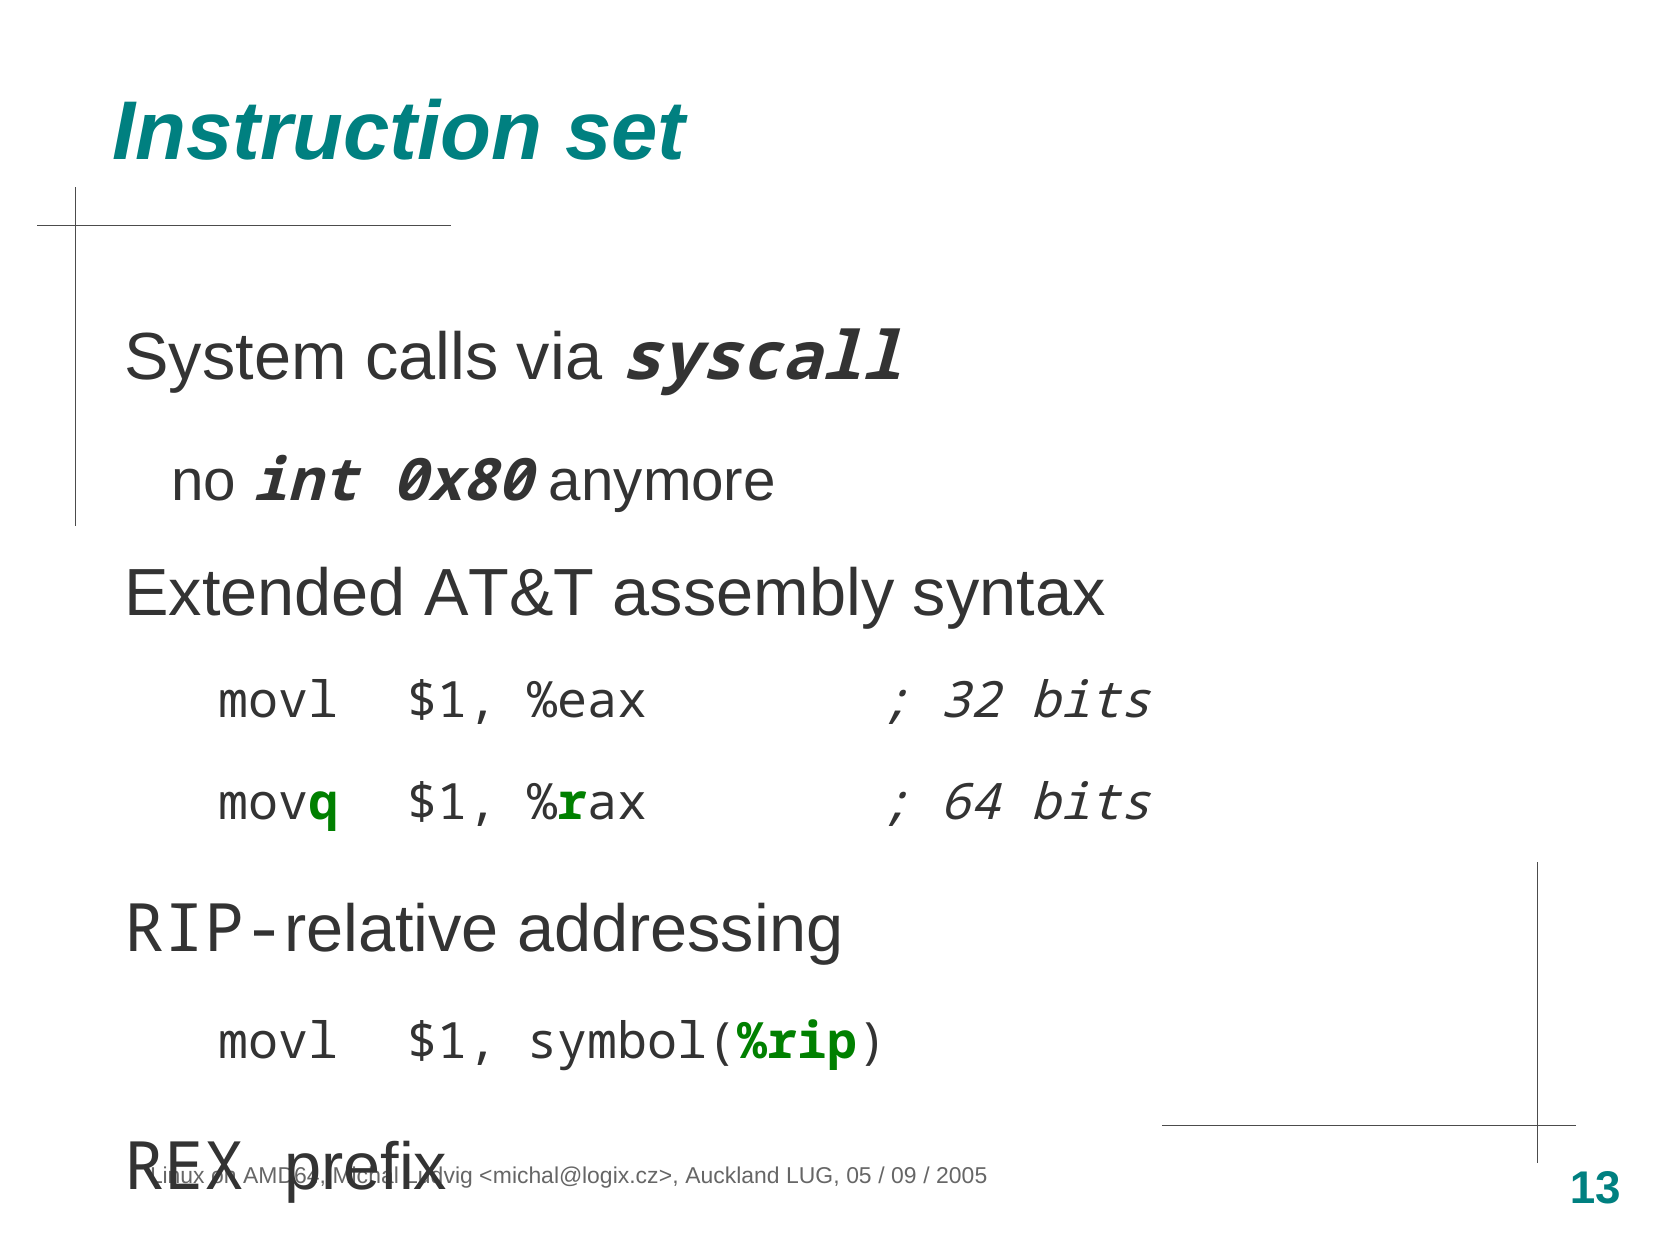

# Instruction set
System calls via syscall
no int 0x80 anymore
Extended AT&T assembly syntax
movl	$1, %eax		; 32 bits
movq	$1, %rax		; 64 bits
RIP-relative addressing
movl	$1, symbol(%rip)
REX prefix